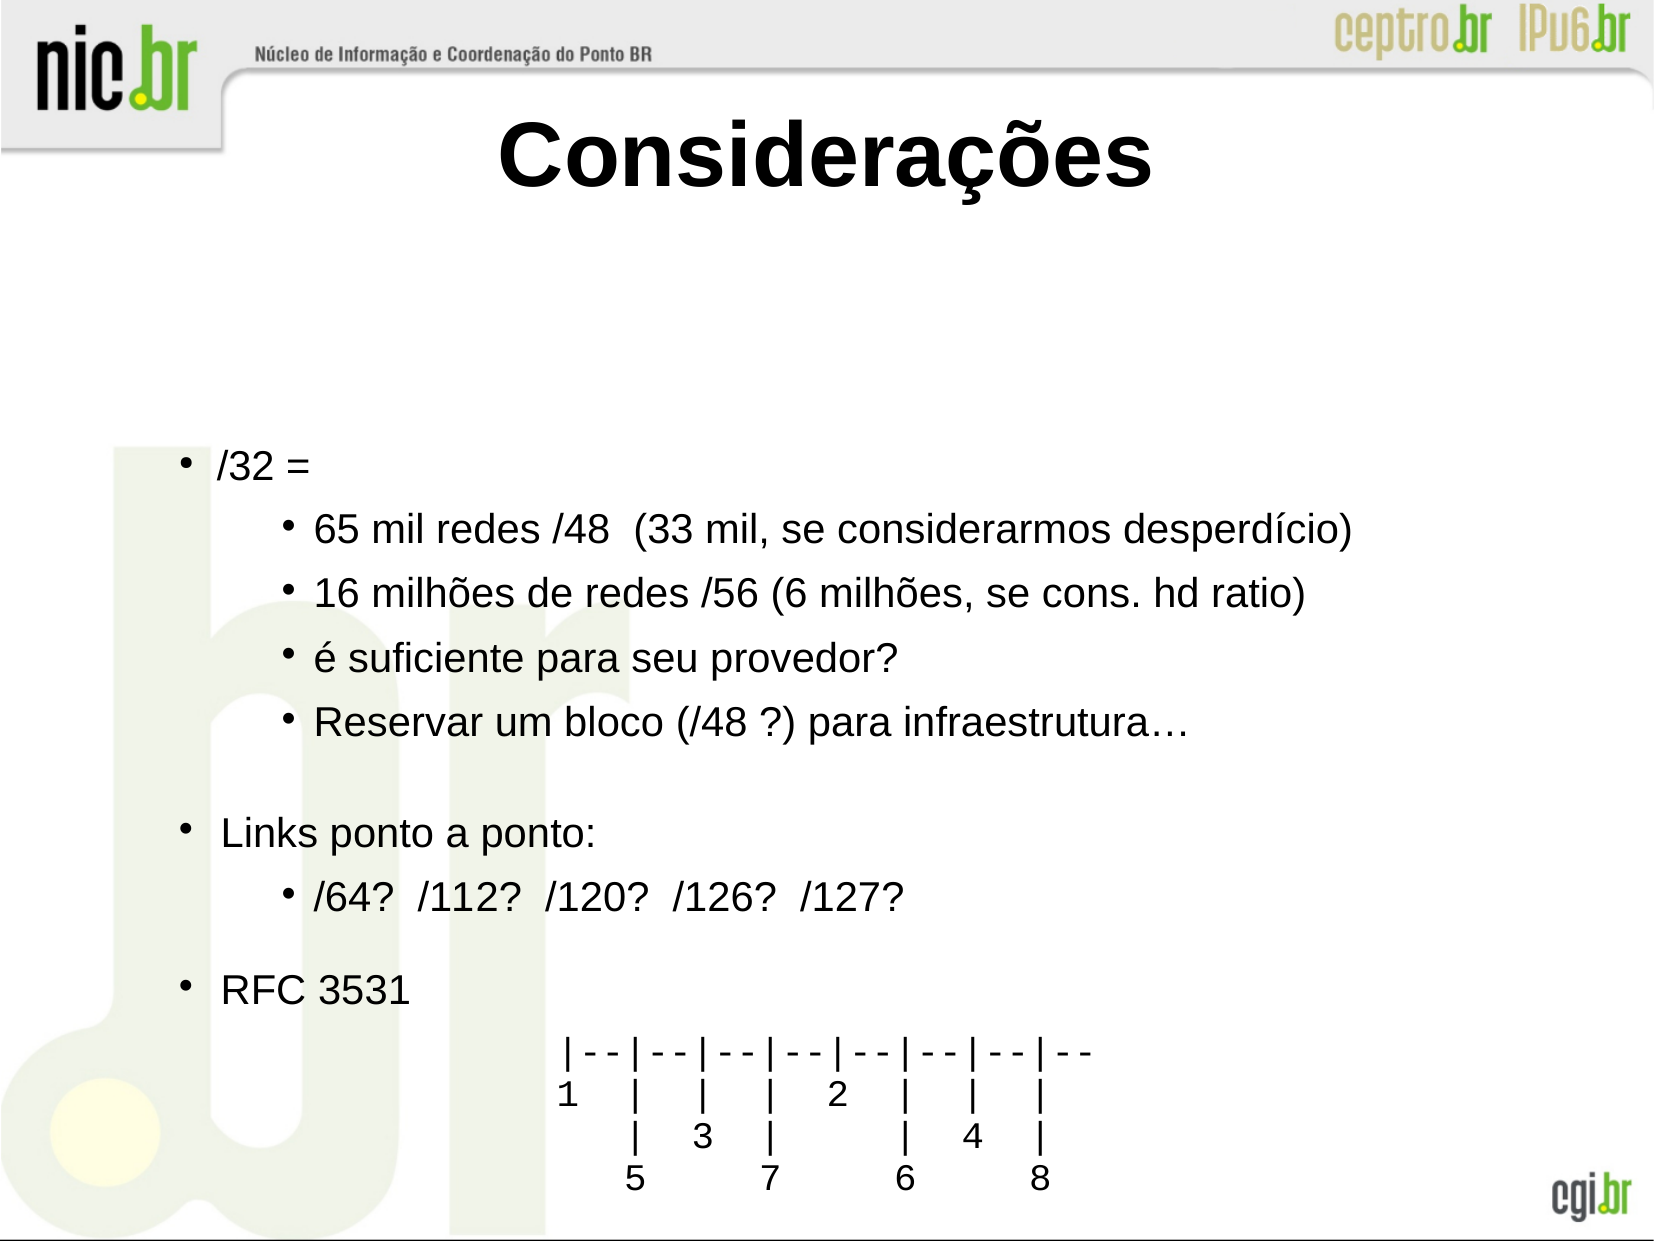

Considerações
 /32 =
65 mil redes /48 (33 mil, se considerarmos desperdício)
16 milhões de redes /56 (6 milhões, se cons. hd ratio)
é suficiente para seu provedor?
Reservar um bloco (/48 ?) para infraestrutura…
 Links ponto a ponto:
/64? /112? /120? /126? /127?
 RFC 3531
|--|--|--|--|--|--|--|--
1 | | | 2 | | |
 | 3 | | 4 |
 5 7 6 8